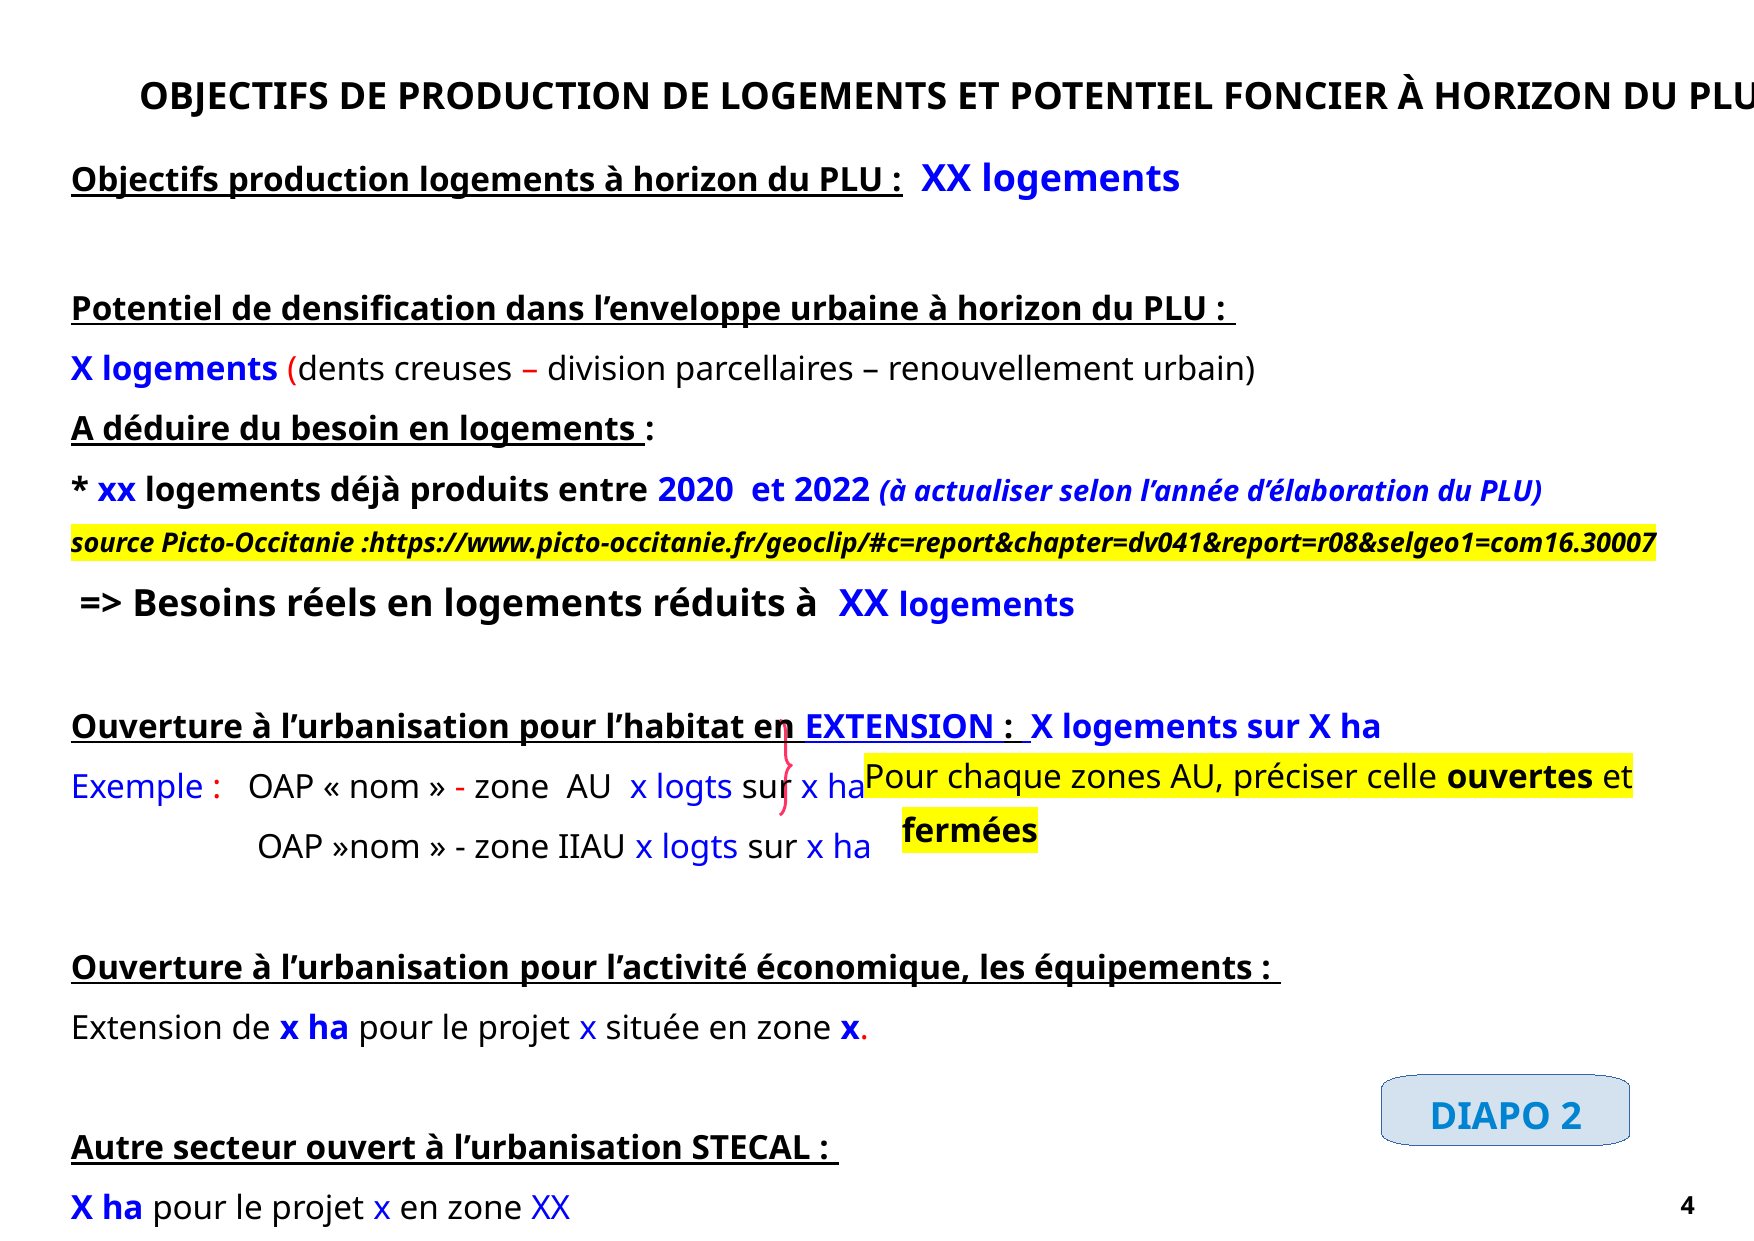

OBJECTIFS DE PRODUCTION DE LOGEMENTS ET POTENTIEL FONCIER À HORIZON DU PLU
Objectifs production logements à horizon du PLU : XX logements
Potentiel de densification dans l’enveloppe urbaine à horizon du PLU :
X logements (dents creuses – division parcellaires – renouvellement urbain)
A déduire du besoin en logements :
* xx logements déjà produits entre 2020 et 2022 (à actualiser selon l’année d’élaboration du PLU)
source Picto-Occitanie :https://www.picto-occitanie.fr/geoclip/#c=report&chapter=dv041&report=r08&selgeo1=com16.30007
 => Besoins réels en logements réduits à XX logements
Ouverture à l’urbanisation pour l’habitat en EXTENSION : X logements sur X ha
Exemple : OAP « nom » - zone AU x logts sur x ha
 OAP »nom » - zone IIAU x logts sur x ha
Ouverture à l’urbanisation pour l’activité économique, les équipements :
Extension de x ha pour le projet x située en zone x.
Autre secteur ouvert à l’urbanisation STECAL :
X ha pour le projet x en zone XX
Pour chaque zones AU, préciser celle ouvertes et fermées
DIAPO 2